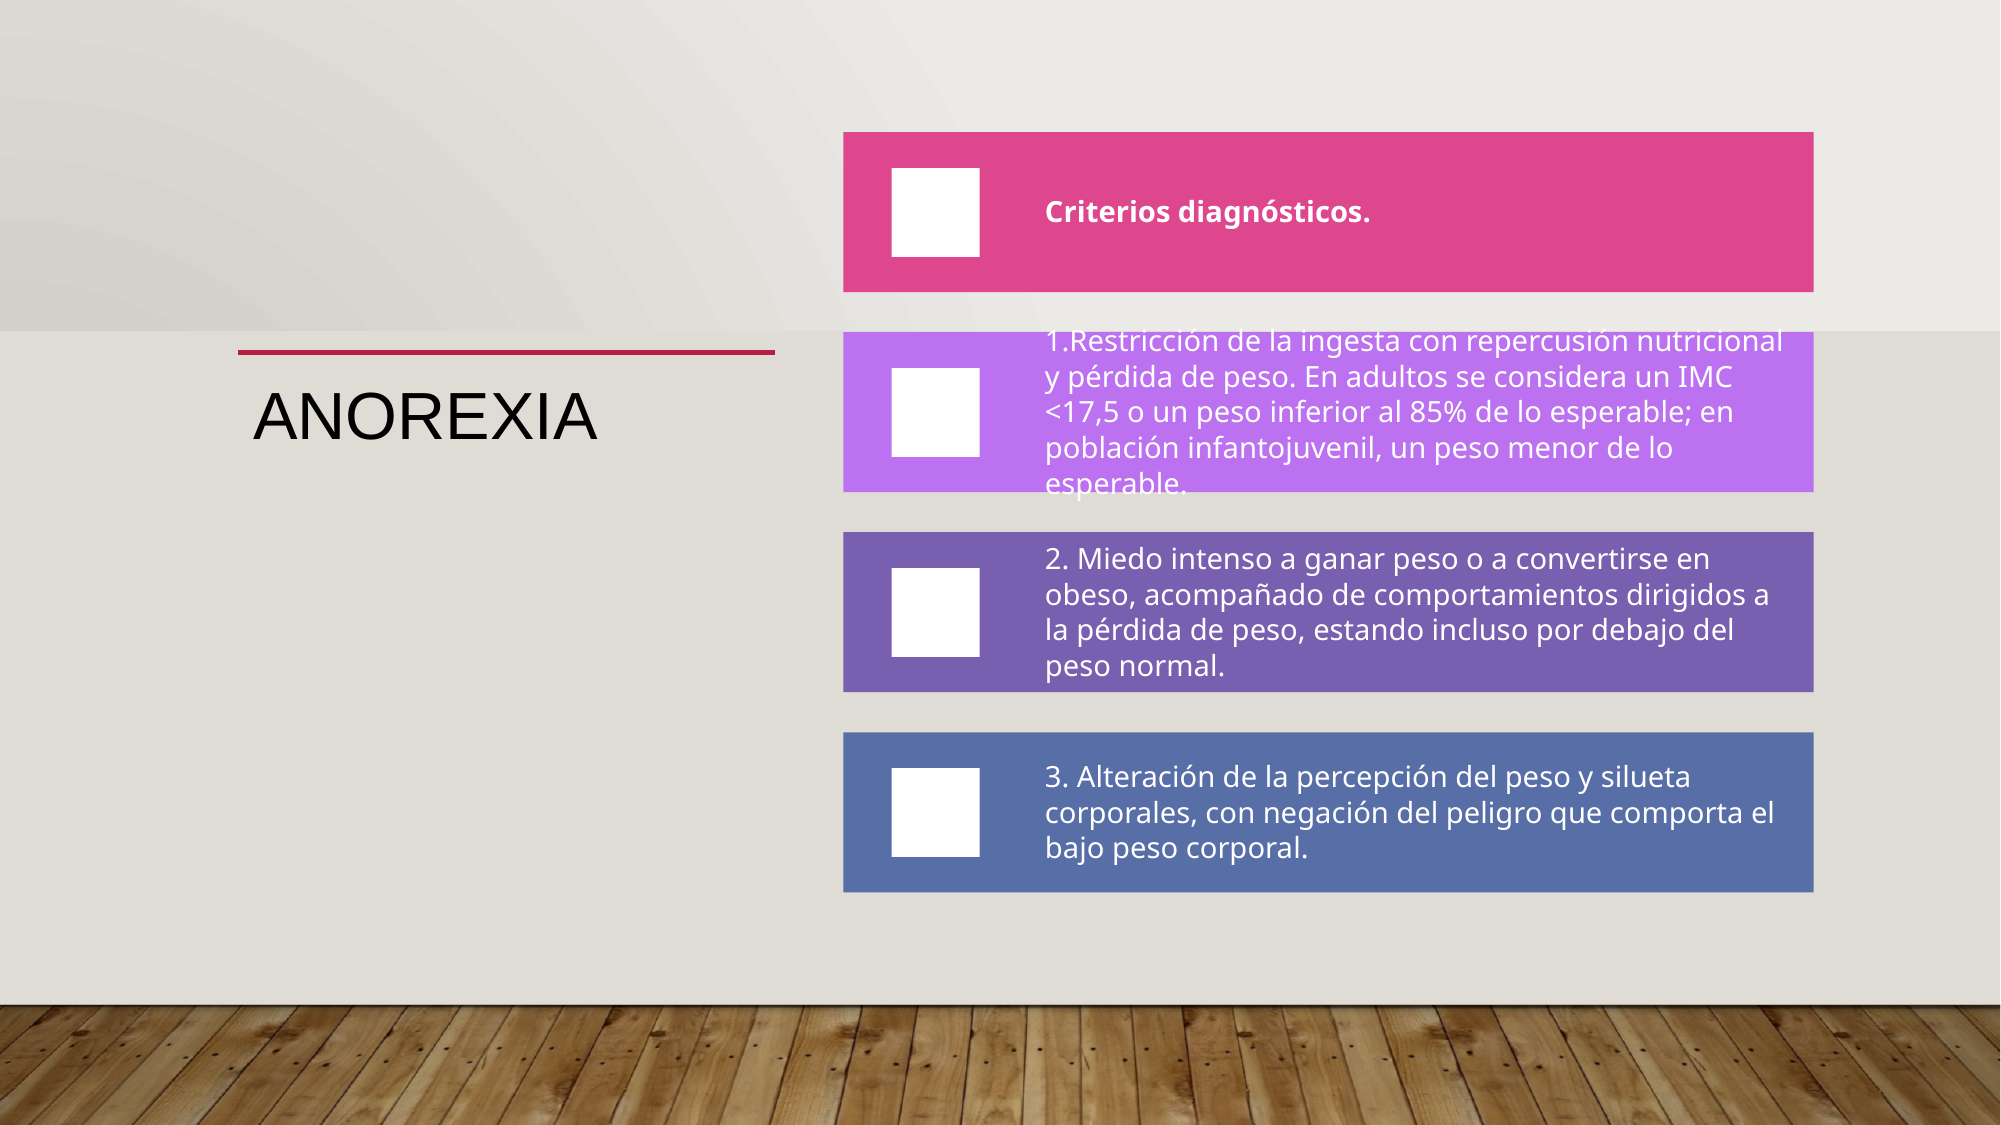

Criterios diagnósticos.
1.Restricción de la ingesta con repercusión nutricional y pérdida de peso. En adultos se considera un IMC <17,5 o un peso inferior al 85% de lo esperable; en población infantojuvenil, un peso menor de lo esperable.
# ANOREXIA
2. Miedo intenso a ganar peso o a convertirse en obeso, acompañado de comportamientos dirigidos a la pérdida de peso, estando incluso por debajo del peso normal.
3. Alteración de la percepción del peso y silueta corporales, con negación del peligro que comporta el bajo peso corporal.